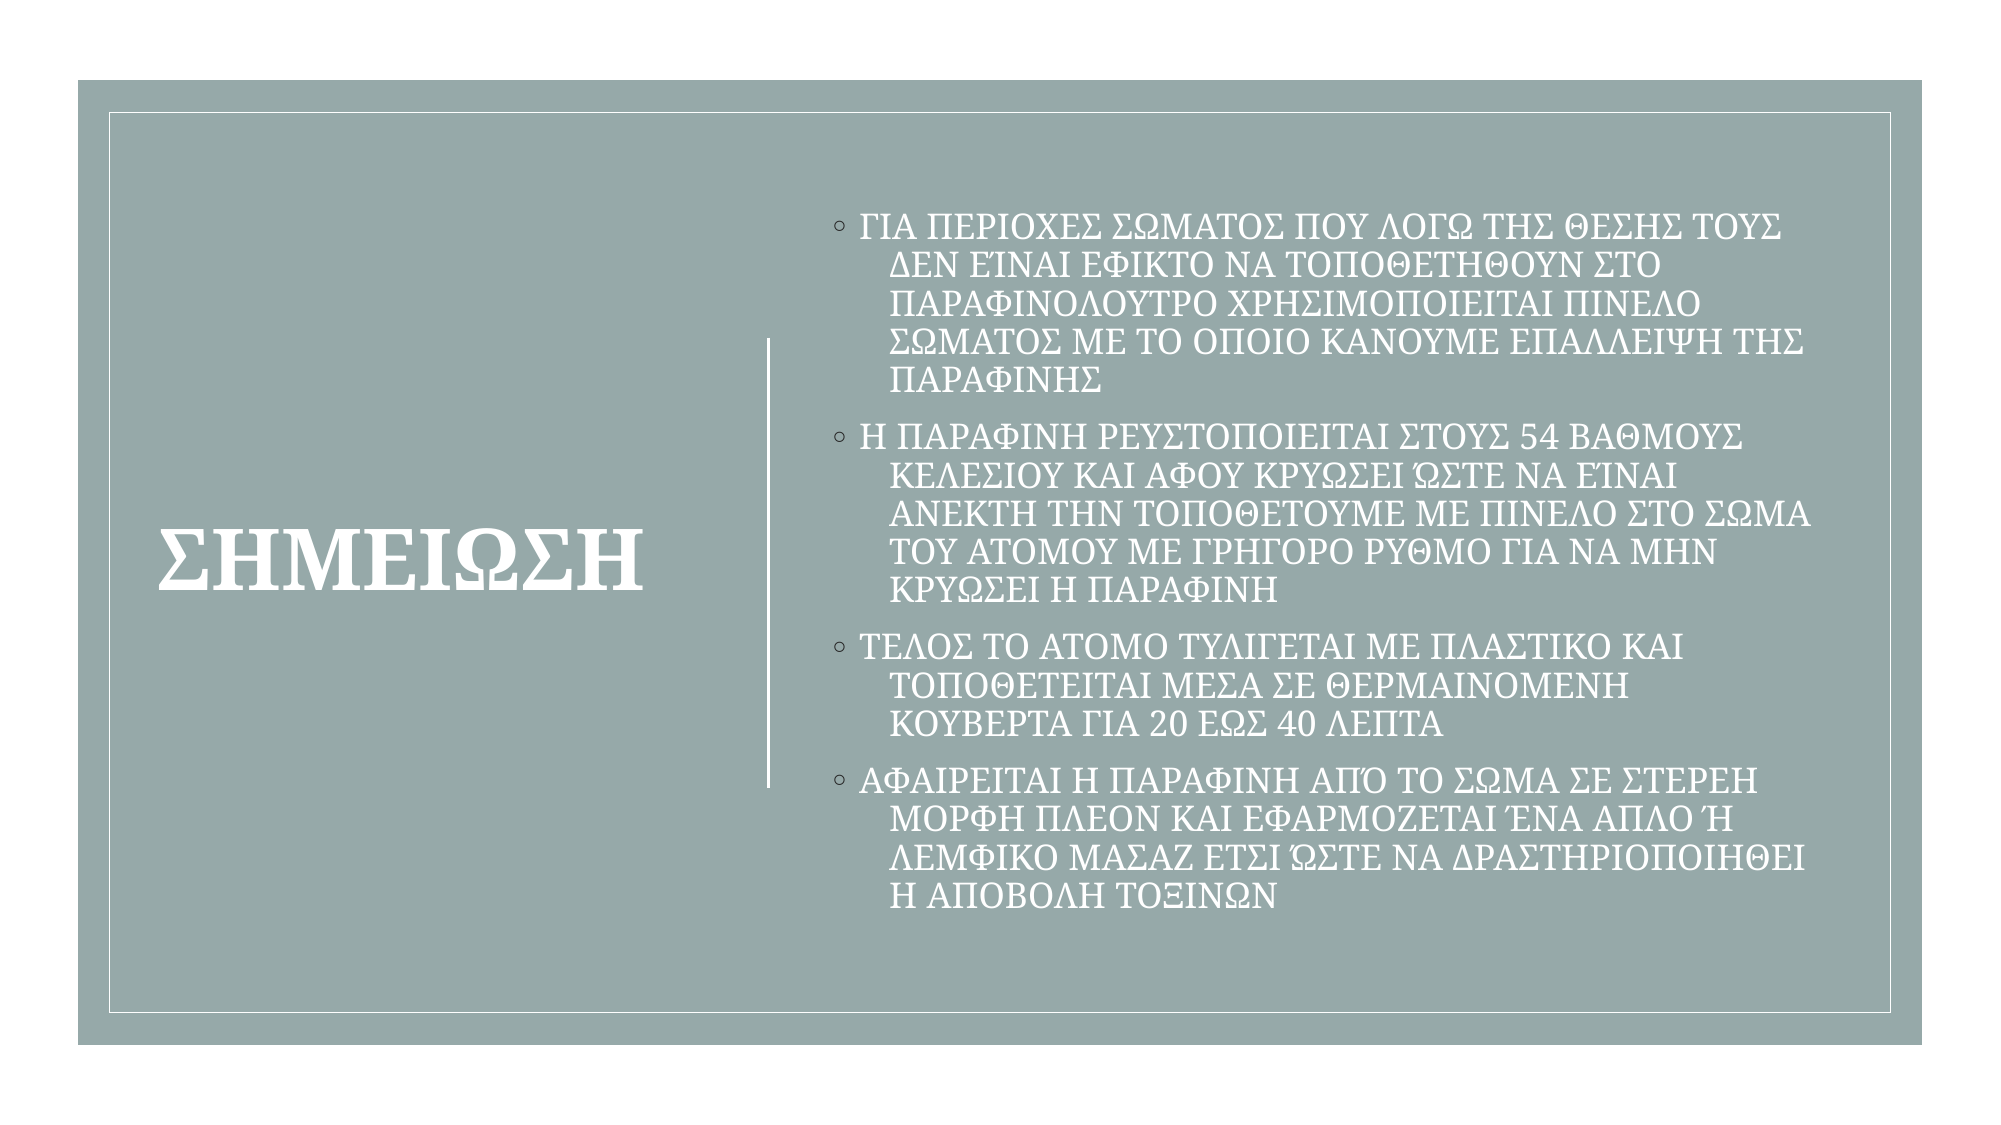

# ΣΗΜΕΙΩΣΗ
ΓΙΑ ΠΕΡΙΟΧΕΣ ΣΩΜΑΤΟΣ ΠΟΥ ΛΟΓΩ ΤΗΣ ΘΕΣΗΣ ΤΟΥΣ ΔΕΝ ΕΊΝΑΙ ΕΦΙΚΤΟ ΝΑ ΤΟΠΟΘΕΤΗΘΟΥΝ ΣΤΟ ΠΑΡΑΦΙΝΟΛΟΥΤΡΟ ΧΡΗΣΙΜΟΠΟΙΕΙΤΑΙ ΠΙΝΕΛΟ ΣΩΜΑΤΟΣ ΜΕ ΤΟ ΟΠΟΙΟ ΚΑΝΟΥΜΕ ΕΠΑΛΛΕΙΨΗ ΤΗΣ ΠΑΡΑΦΙΝΗΣ
Η ΠΑΡΑΦΙΝΗ ΡΕΥΣΤΟΠΟΙΕΙΤΑΙ ΣΤΟΥΣ 54 ΒΑΘΜΟΥΣ ΚΕΛΕΣΙΟΥ ΚΑΙ ΑΦΟΥ ΚΡΥΩΣΕΙ ΏΣΤΕ ΝΑ ΕΊΝΑΙ ΑΝΕΚΤΗ ΤΗΝ ΤΟΠΟΘΕΤΟΥΜΕ ΜΕ ΠΙΝΕΛΟ ΣΤΟ ΣΩΜΑ ΤΟΥ ΑΤΟΜΟΥ ΜΕ ΓΡΗΓΟΡΟ ΡΥΘΜΟ ΓΙΑ ΝΑ ΜΗΝ ΚΡΥΩΣΕΙ Η ΠΑΡΑΦΙΝΗ
ΤΕΛΟΣ ΤΟ ΑΤΟΜΟ ΤΥΛΙΓΕΤΑΙ ΜΕ ΠΛΑΣΤΙΚΟ ΚΑΙ ΤΟΠΟΘΕΤΕΙΤΑΙ ΜΕΣΑ ΣΕ ΘΕΡΜΑΙΝΟΜΕΝΗ ΚΟΥΒΕΡΤΑ ΓΙΑ 20 ΕΩΣ 40 ΛΕΠΤΑ
ΑΦΑΙΡΕΙΤΑΙ Η ΠΑΡΑΦΙΝΗ ΑΠΌ ΤΟ ΣΩΜΑ ΣΕ ΣΤΕΡΕΗ ΜΟΡΦΗ ΠΛΕΟΝ ΚΑΙ ΕΦΑΡΜΟΖΕΤΑΙ ΈΝΑ ΑΠΛΟ Ή ΛΕΜΦΙΚΟ ΜΑΣΑΖ ΕΤΣΙ ΏΣΤΕ ΝΑ ΔΡΑΣΤΗΡΙΟΠΟΙΗΘΕΙ Η ΑΠΟΒΟΛΗ ΤΟΞΙΝΩΝ